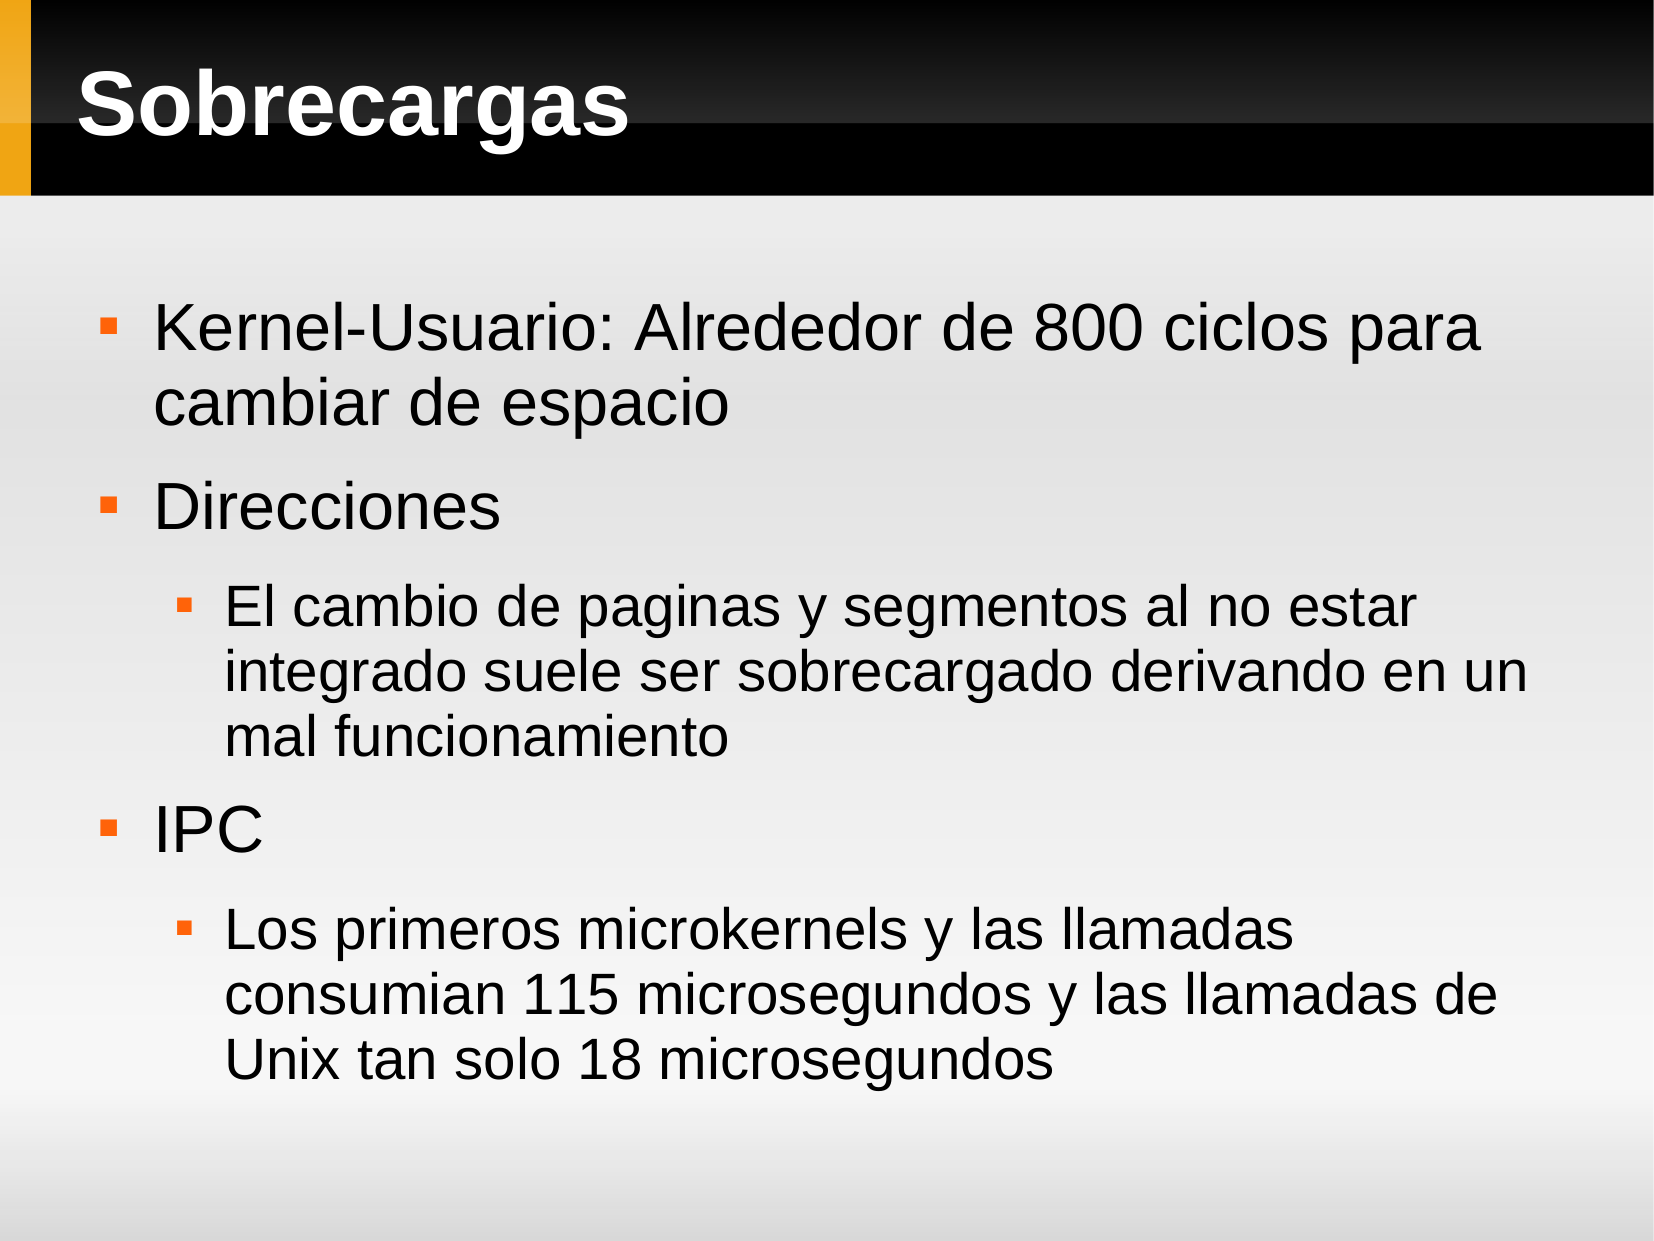

# Sobrecargas
Kernel-Usuario: Alrededor de 800 ciclos para cambiar de espacio
Direcciones
El cambio de paginas y segmentos al no estar integrado suele ser sobrecargado derivando en un mal funcionamiento
IPC
Los primeros microkernels y las llamadas consumian 115 microsegundos y las llamadas de Unix tan solo 18 microsegundos